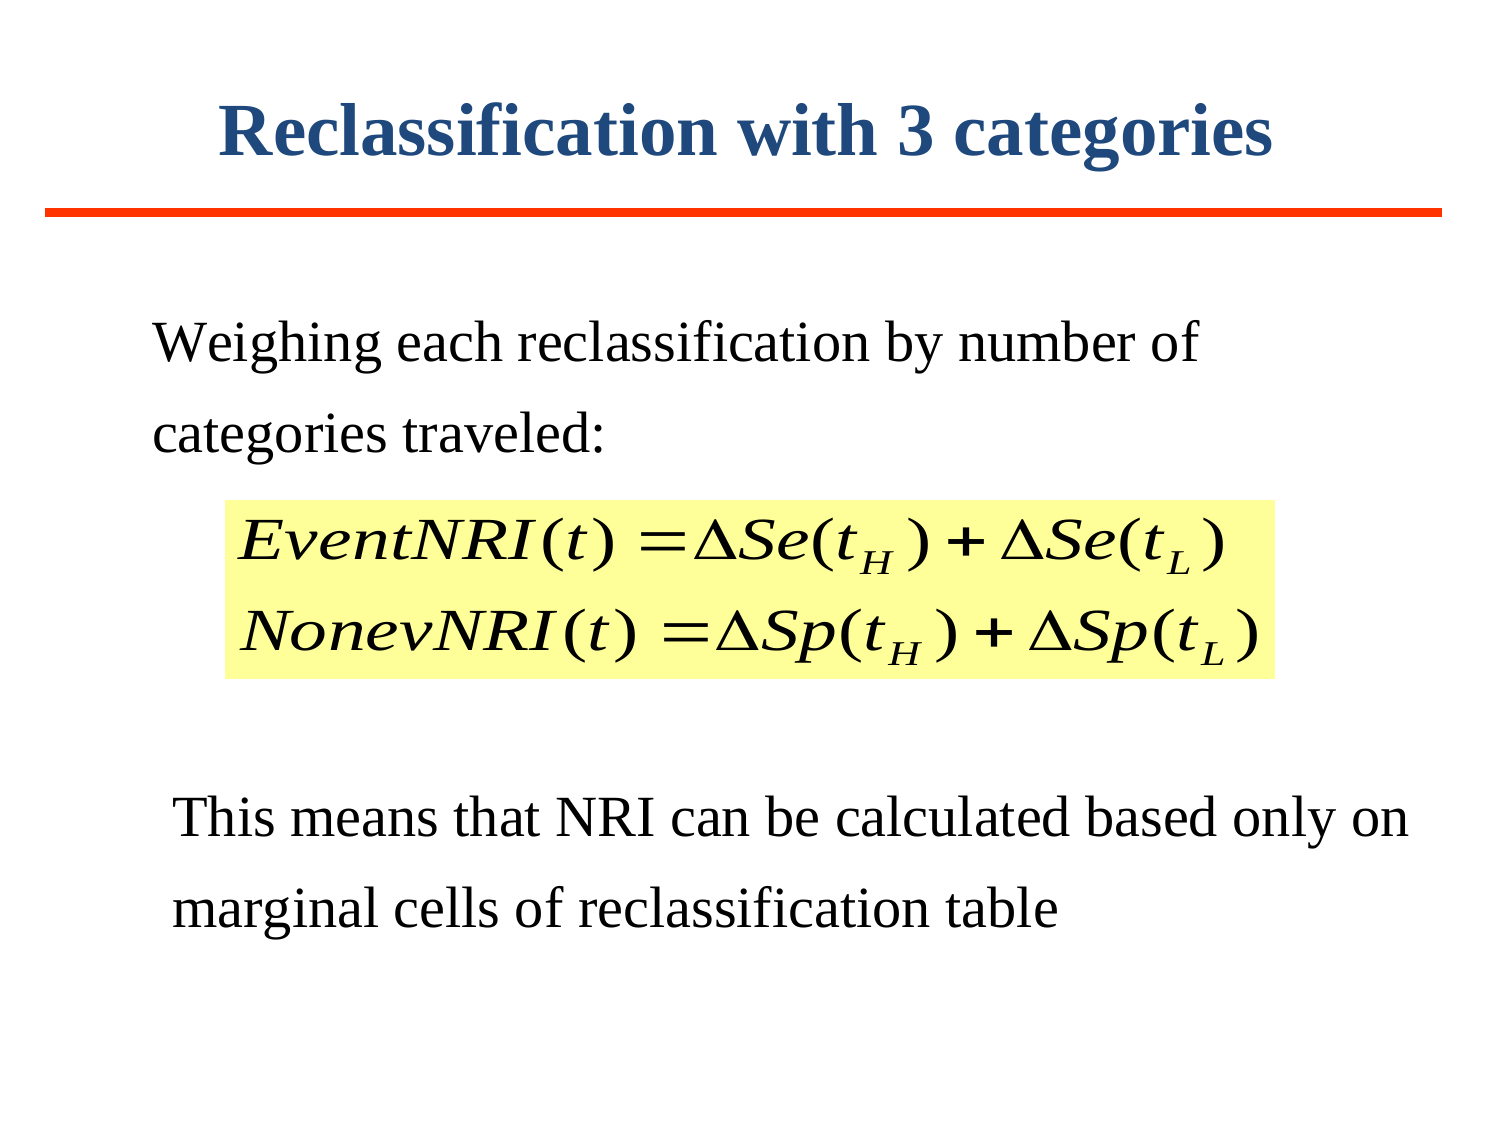

Reclassification with 3 categories
Weighing each reclassification by number of categories traveled:
This means that NRI can be calculated based only on marginal cells of reclassification table